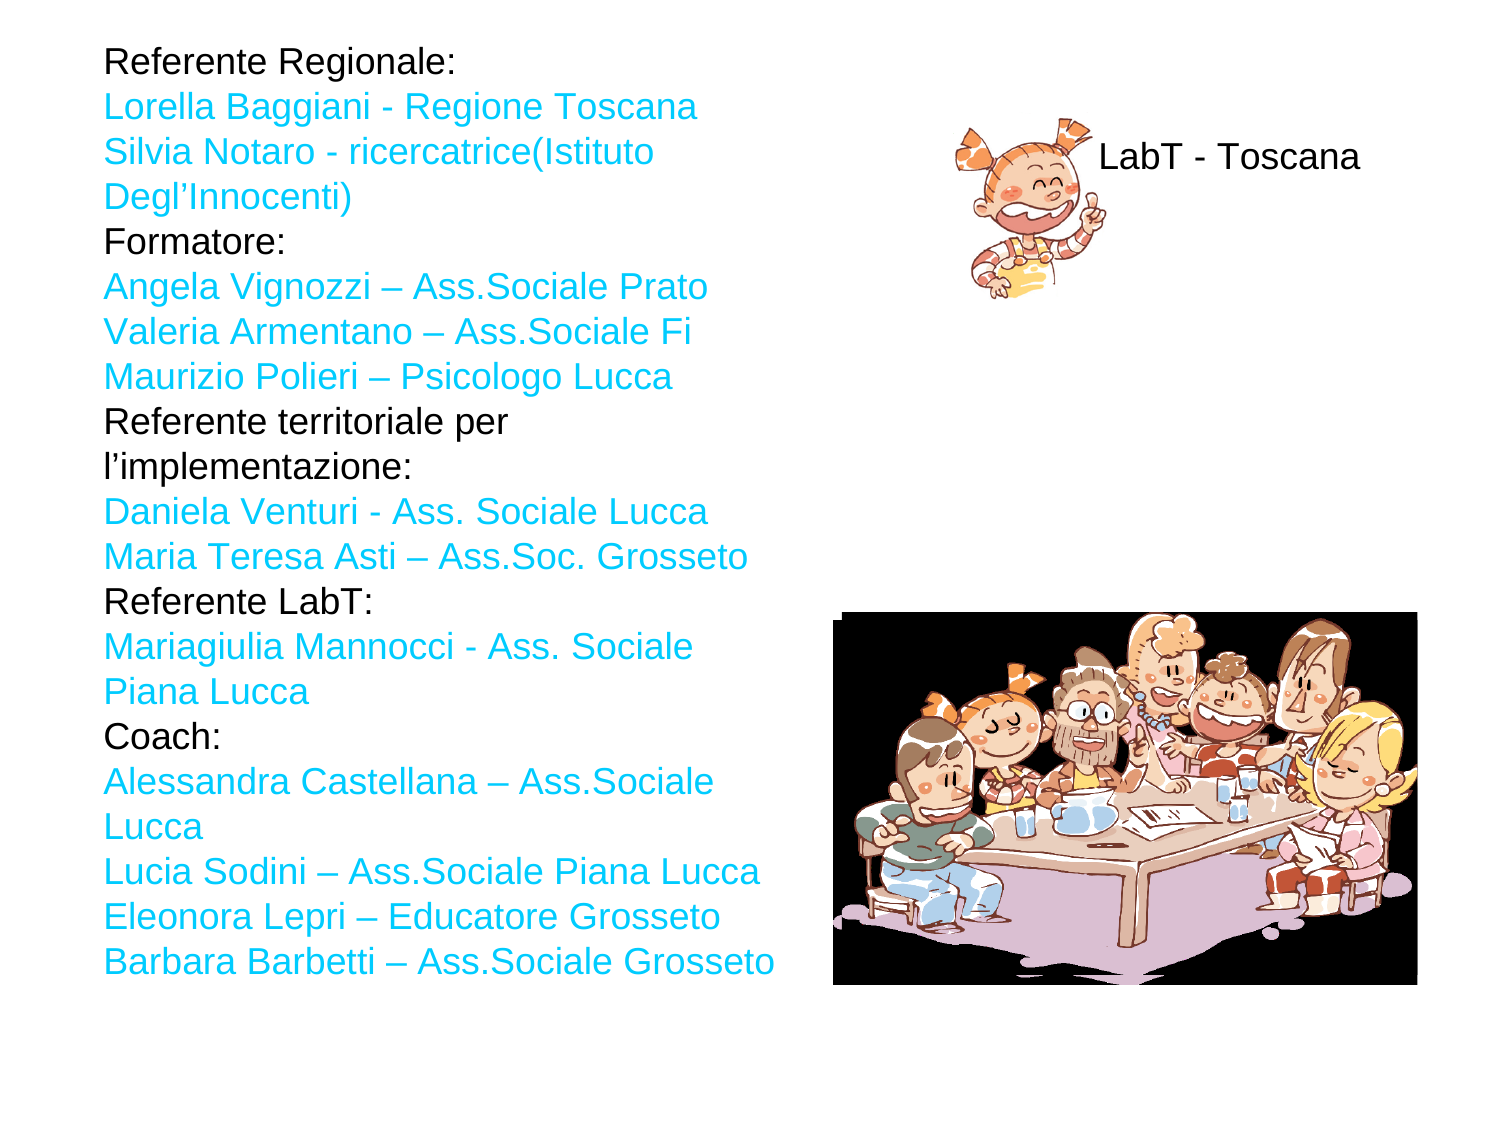

Referente Regionale:
Lorella Baggiani - Regione Toscana
Silvia Notaro - ricercatrice(Istituto Degl’Innocenti)
Formatore:
Angela Vignozzi – Ass.Sociale Prato
Valeria Armentano – Ass.Sociale Fi
Maurizio Polieri – Psicologo Lucca
Referente territoriale per l’implementazione:
Daniela Venturi - Ass. Sociale Lucca
Maria Teresa Asti – Ass.Soc. Grosseto
Referente LabT:
Mariagiulia Mannocci - Ass. Sociale Piana Lucca
Coach:
Alessandra Castellana – Ass.Sociale Lucca
Lucia Sodini – Ass.Sociale Piana Lucca
Eleonora Lepri – Educatore Grosseto
Barbara Barbetti – Ass.Sociale Grosseto
LabT - Toscana